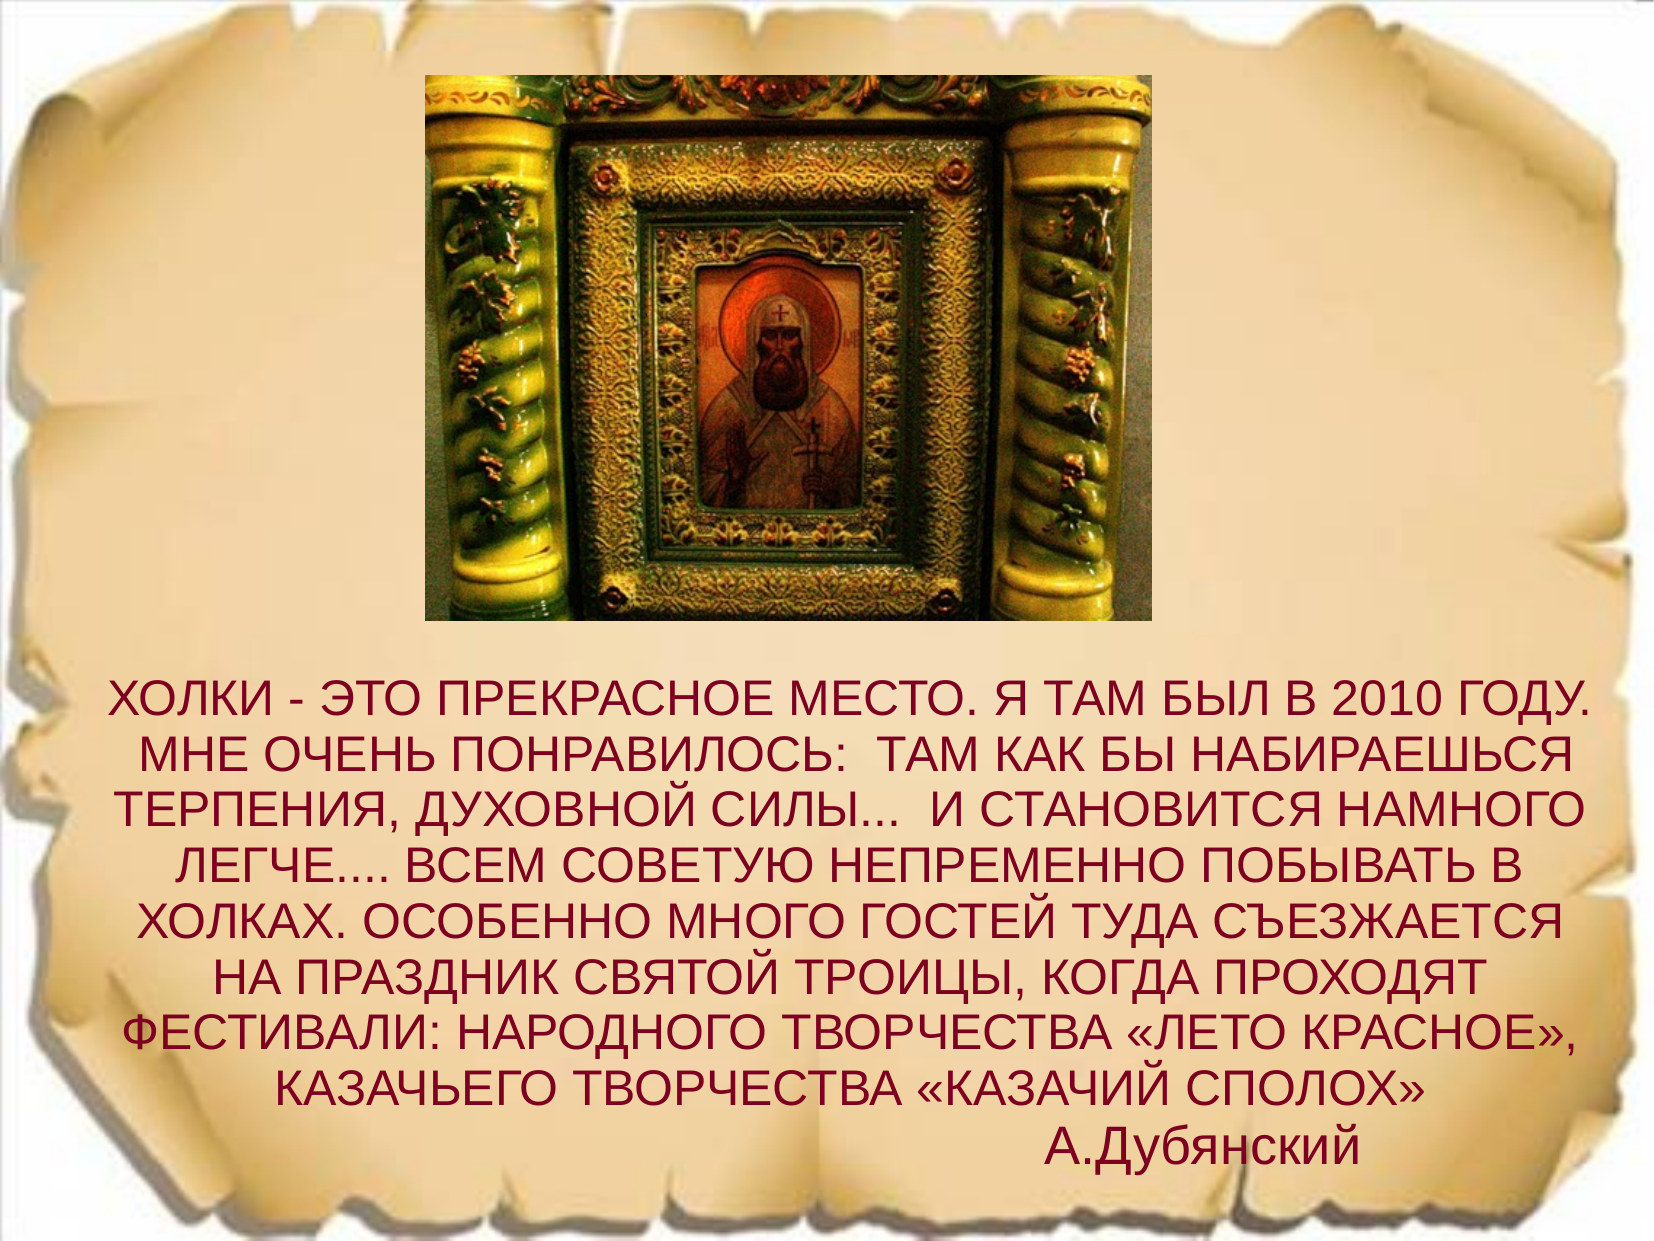

# ХОЛКИ - ЭТО ПРЕКРАСНОЕ МЕСТО. Я ТАМ БЫЛ В 2010 ГОДУ. МНЕ ОЧЕНЬ ПОНРАВИЛОСЬ: ТАМ КАК БЫ НАБИРАЕШЬСЯ ТЕРПЕНИЯ, ДУХОВНОЙ СИЛЫ... И СТАНОВИТСЯ НАМНОГО ЛЕГЧЕ.... ВСЕМ СОВЕТУЮ НЕПРЕМЕННО ПОБЫВАТЬ В ХОЛКАХ. ОСОБЕННО МНОГО ГОСТЕЙ ТУДА СЪЕЗЖАЕТСЯ НА ПРАЗДНИК СВЯТОЙ ТРОИЦЫ, КОГДА ПРОХОДЯТ ФЕСТИВАЛИ: НАРОДНОГО ТВОРЧЕСТВА «ЛЕТО КРАСНОЕ», КАЗАЧЬЕГО ТВОРЧЕСТВА «КАЗАЧИЙ СПОЛОХ» А.Дубянский